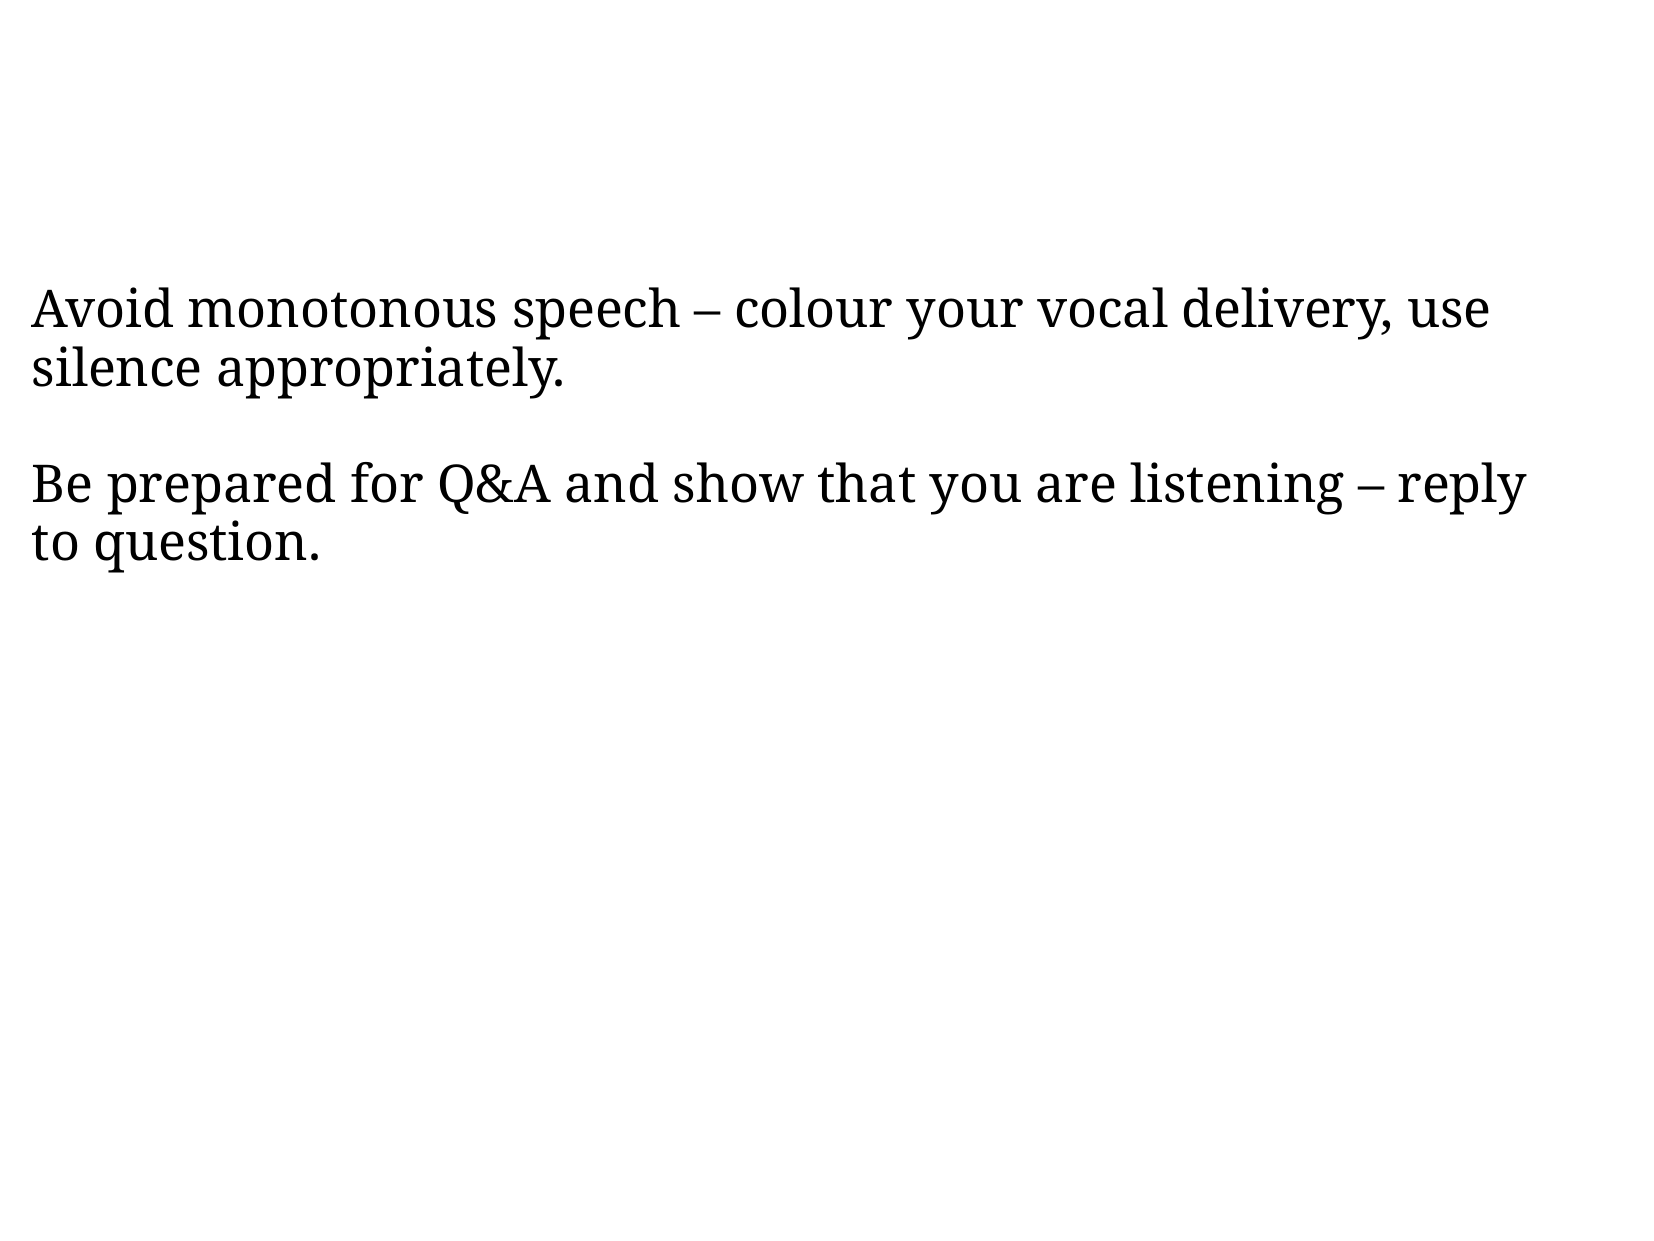

Avoid monotonous speech – colour your vocal delivery, use silence appropriately.
Be prepared for Q&A and show that you are listening – reply to question.